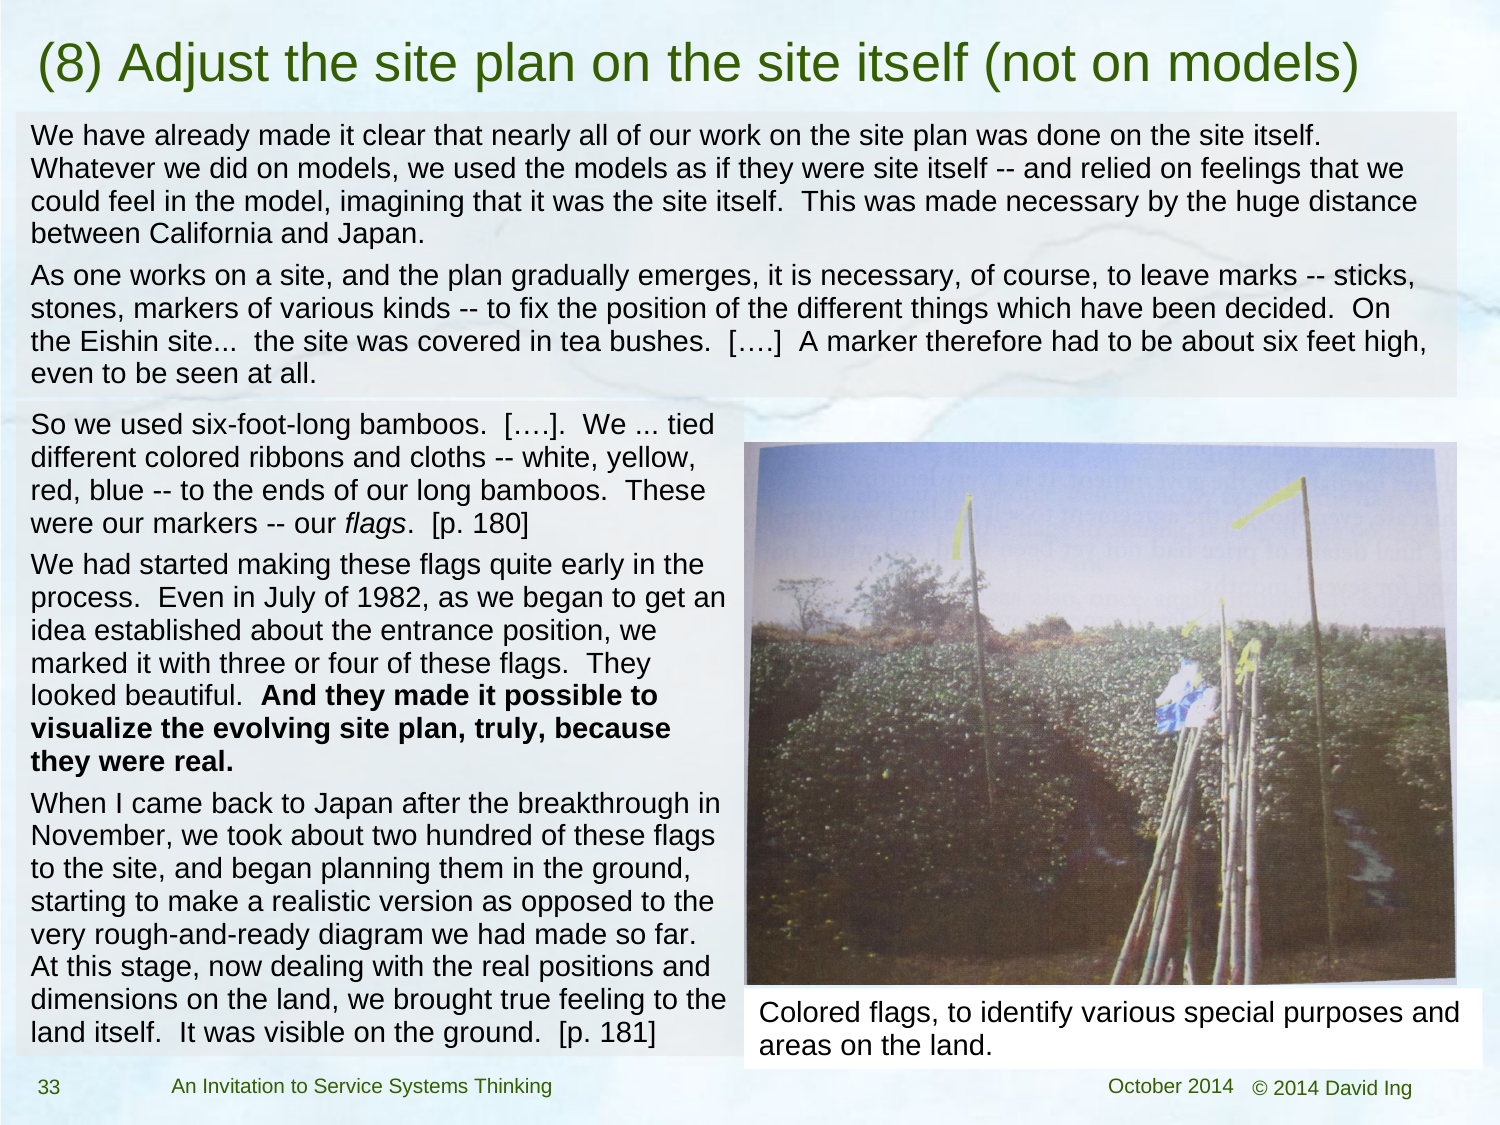

# (8) Adjust the site plan on the site itself (not on models)
We have already made it clear that nearly all of our work on the site plan was done on the site itself. Whatever we did on models, we used the models as if they were site itself -- and relied on feelings that we could feel in the model, imagining that it was the site itself. This was made necessary by the huge distance between California and Japan.
As one works on a site, and the plan gradually emerges, it is necessary, of course, to leave marks -- sticks, stones, markers of various kinds -- to fix the position of the different things which have been decided. On the Eishin site... the site was covered in tea bushes. [….] A marker therefore had to be about six feet high, even to be seen at all.
So we used six-foot-long bamboos. [….]. We ... tied different colored ribbons and cloths -- white, yellow, red, blue -- to the ends of our long bamboos. These were our markers -- our flags. [p. 180]
We had started making these flags quite early in the process. Even in July of 1982, as we began to get an idea established about the entrance position, we marked it with three or four of these flags. They looked beautiful. And they made it possible to visualize the evolving site plan, truly, because they were real.
When I came back to Japan after the breakthrough in November, we took about two hundred of these flags to the site, and began planning them in the ground, starting to make a realistic version as opposed to the very rough-and-ready diagram we had made so far. At this stage, now dealing with the real positions and dimensions on the land, we brought true feeling to the land itself. It was visible on the ground. [p. 181]
Colored flags, to identify various special purposes and areas on the land.
An Invitation to Service Systems Thinking
October 2014
33